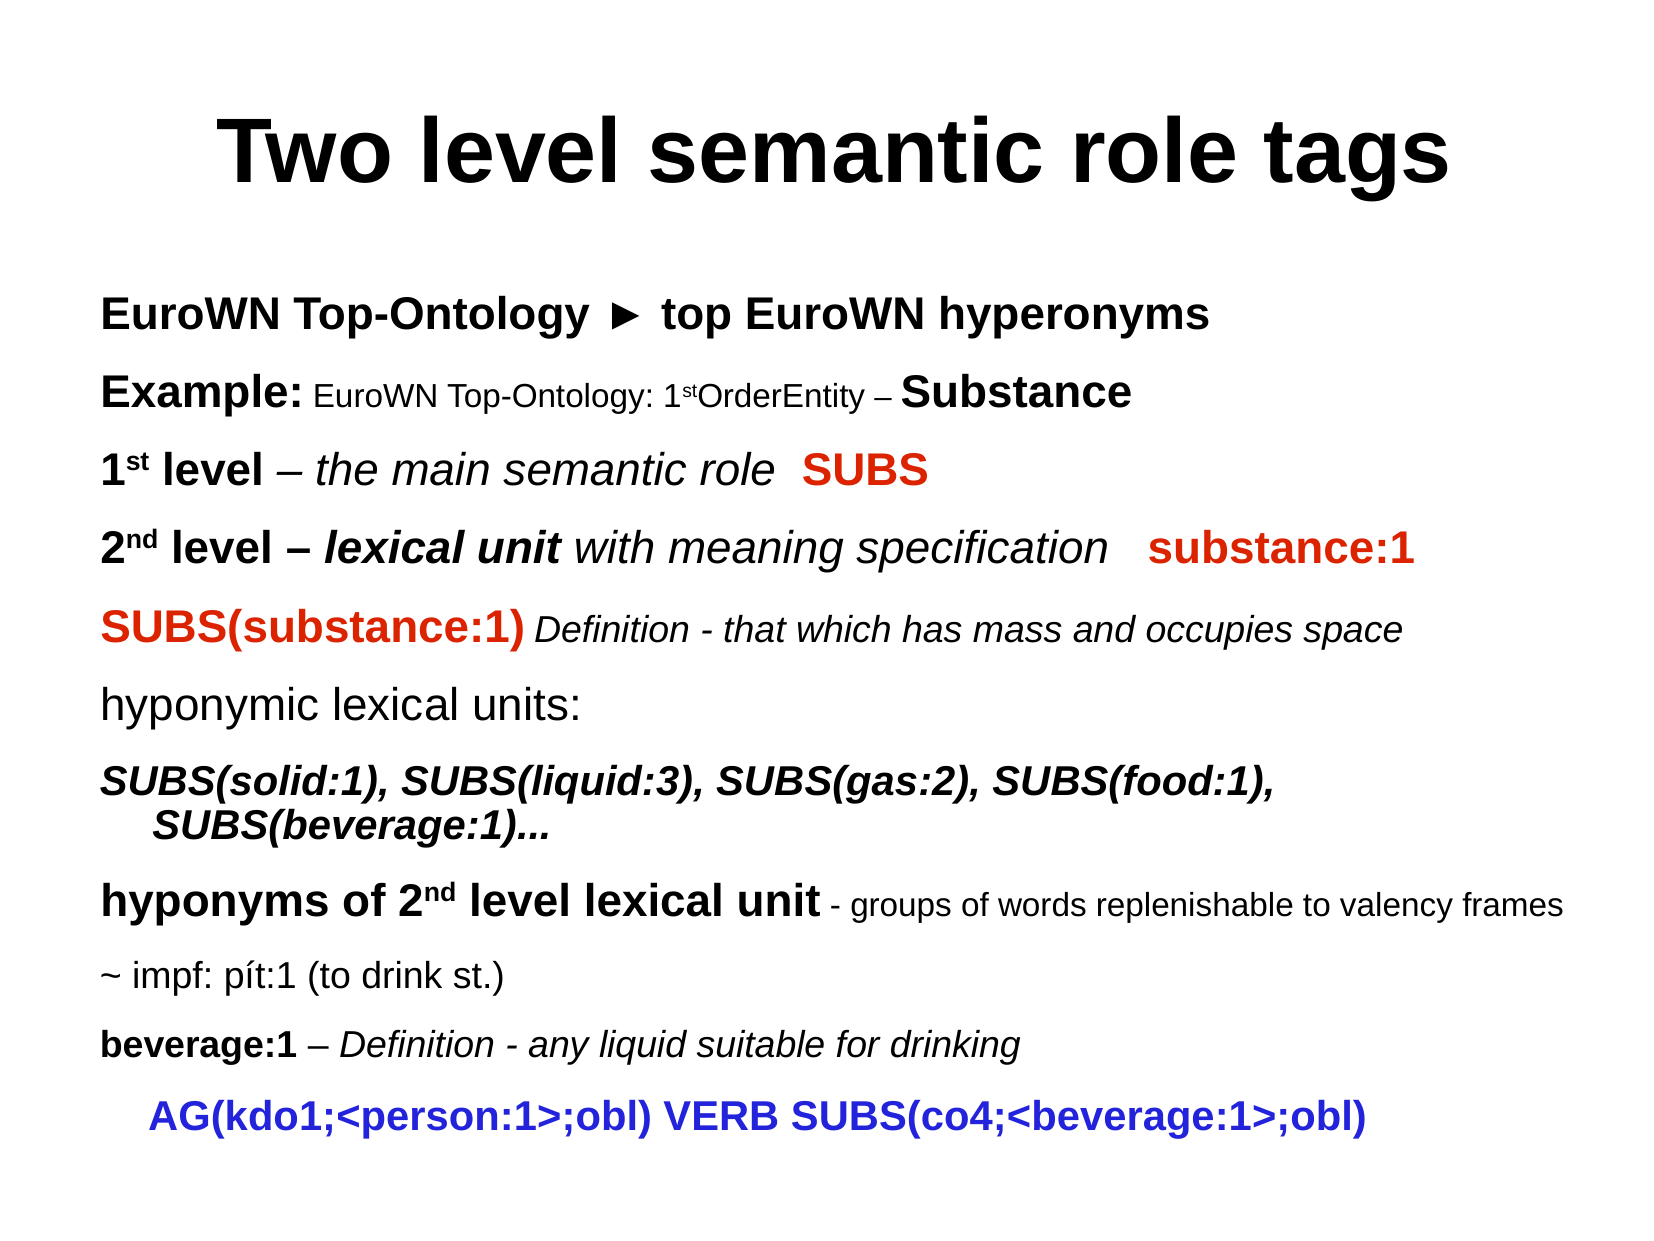

# Two level semantic role tags
EuroWN Top-Ontology ► top EuroWN hyperonyms
Example: EuroWN Top-Ontology: 1stOrderEntity – Substance
1st level – the main semantic role SUBS
2nd level – lexical unit with meaning specification substance:1
SUBS(substance:1) Definition - that which has mass and occupies space
hyponymic lexical units:
SUBS(solid:1), SUBS(liquid:3), SUBS(gas:2), SUBS(food:1), SUBS(beverage:1)...
hyponyms of 2nd level lexical unit - groups of words replenishable to valency frames
~ impf: pít:1 (to drink st.)
beverage:1 – Definition - any liquid suitable for drinking
 AG(kdo1;<person:1>;obl) VERB SUBS(co4;<beverage:1>;obl)